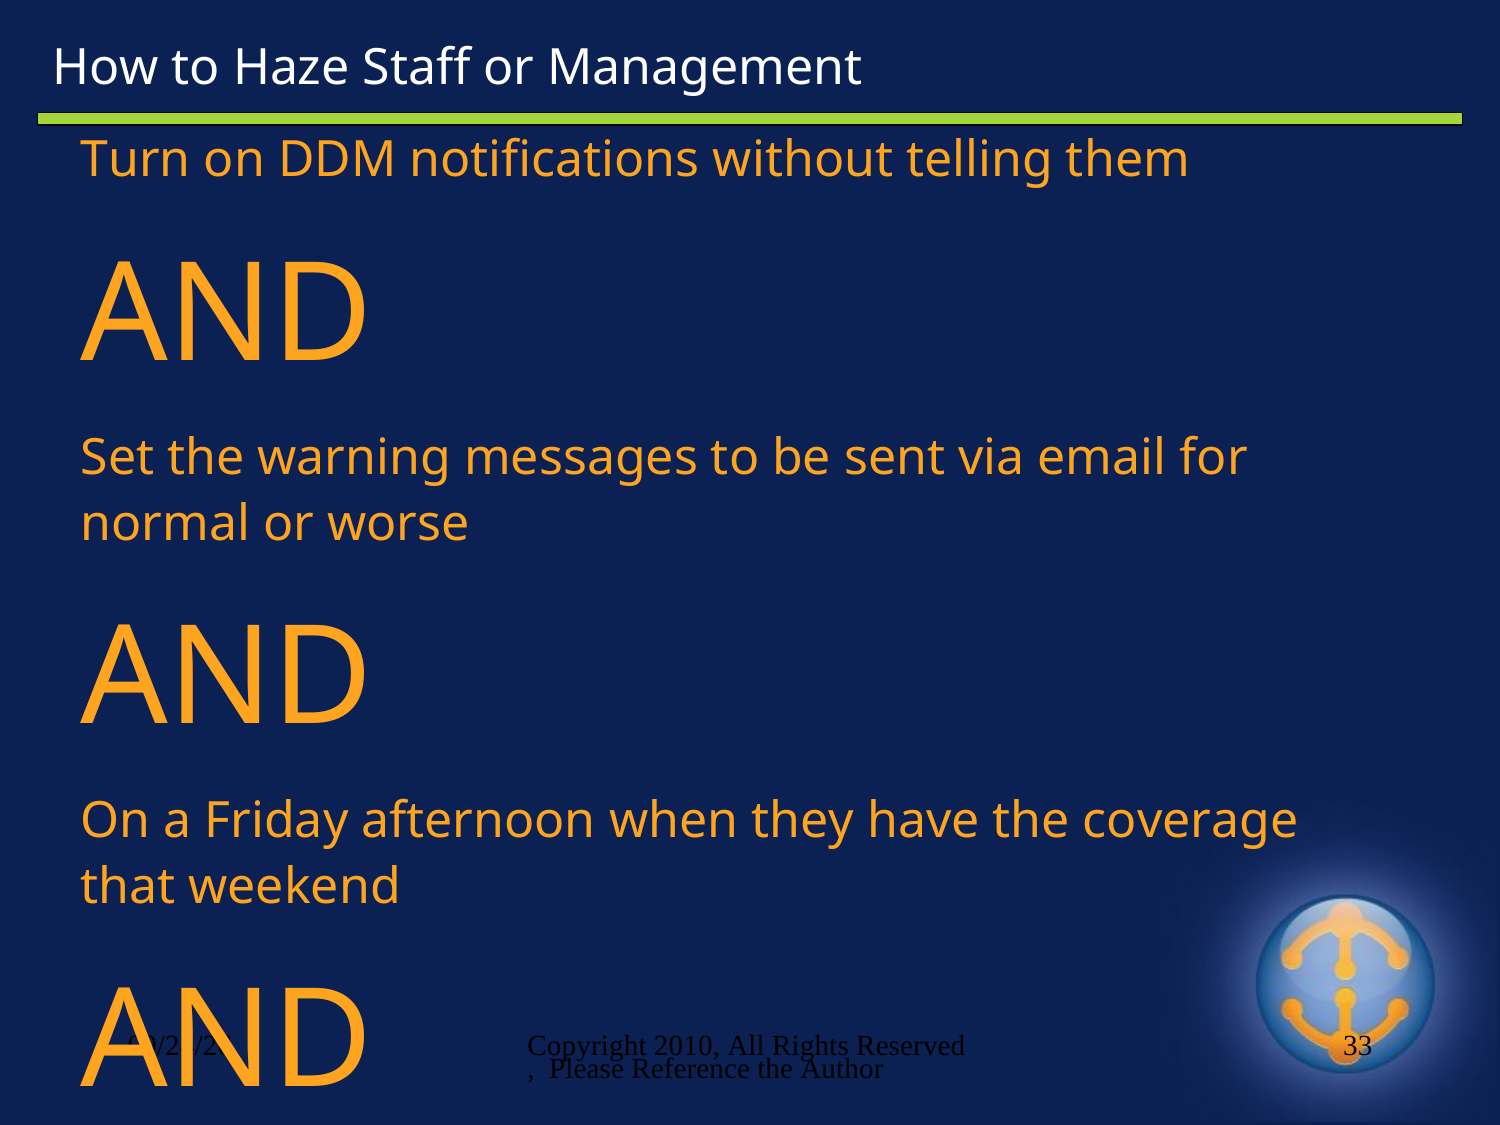

How to Haze Staff or Management
Turn on DDM notifications without telling them
AND
Set the warning messages to be sent via email for normal or worse
AND
On a Friday afternoon when they have the coverage that weekend
AND
You use the app signer ID to make the changes
Copyright 2010, All Rights Reserved, Please Reference the Author
33